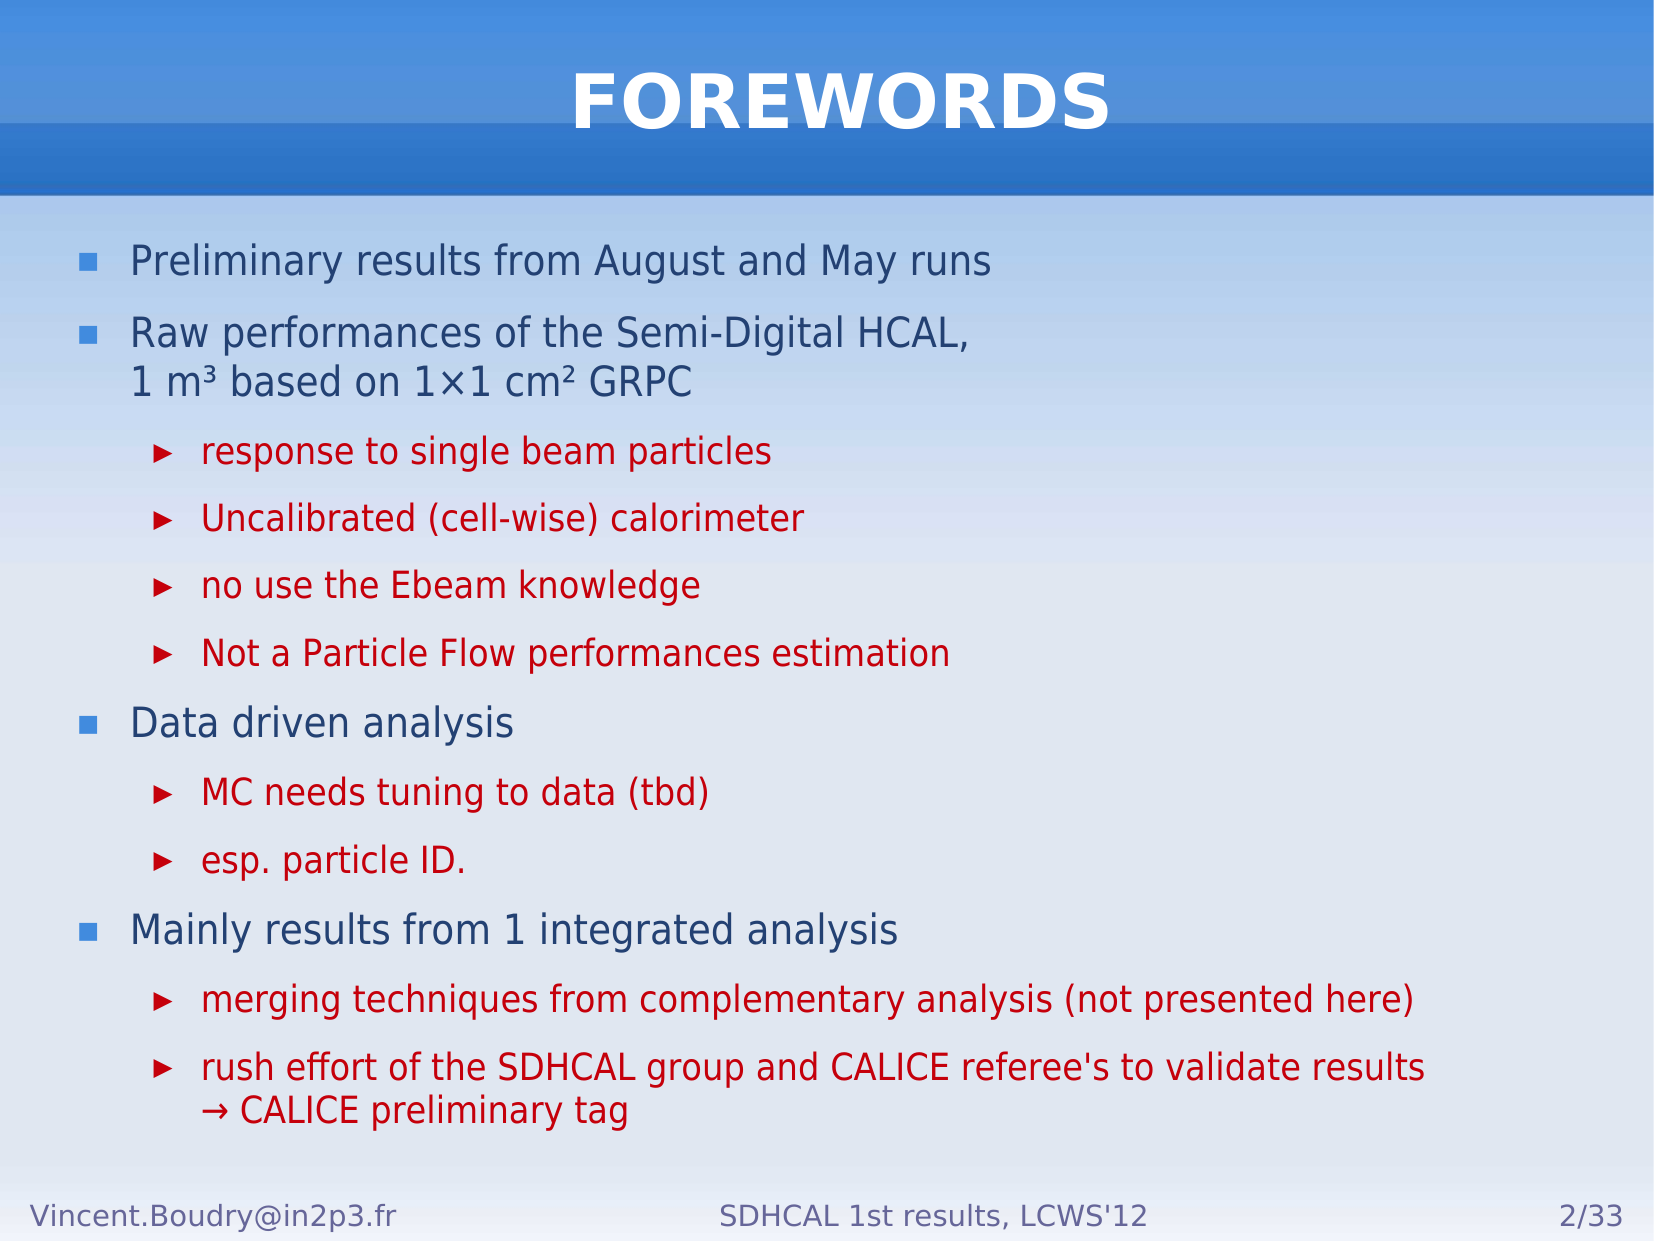

FOREWORDS
# Preliminary results from August and May runs
Raw performances of the Semi-Digital HCAL,
1 m³ based on 1×1 cm² GRPC
response to single beam particles
Uncalibrated (cell-wise) calorimeter
no use the Ebeam knowledge
Not a Particle Flow performances estimation
Data driven analysis
MC needs tuning to data (tbd)
esp. particle ID.
Mainly results from 1 integrated analysis
merging techniques from complementary analysis (not presented here)
rush effort of the SDHCAL group and CALICE referee's to validate results
→ CALICE preliminary tag
Vincent.Boudry@in2p3.fr
SDHCAL 1st results, LCWS'12
2